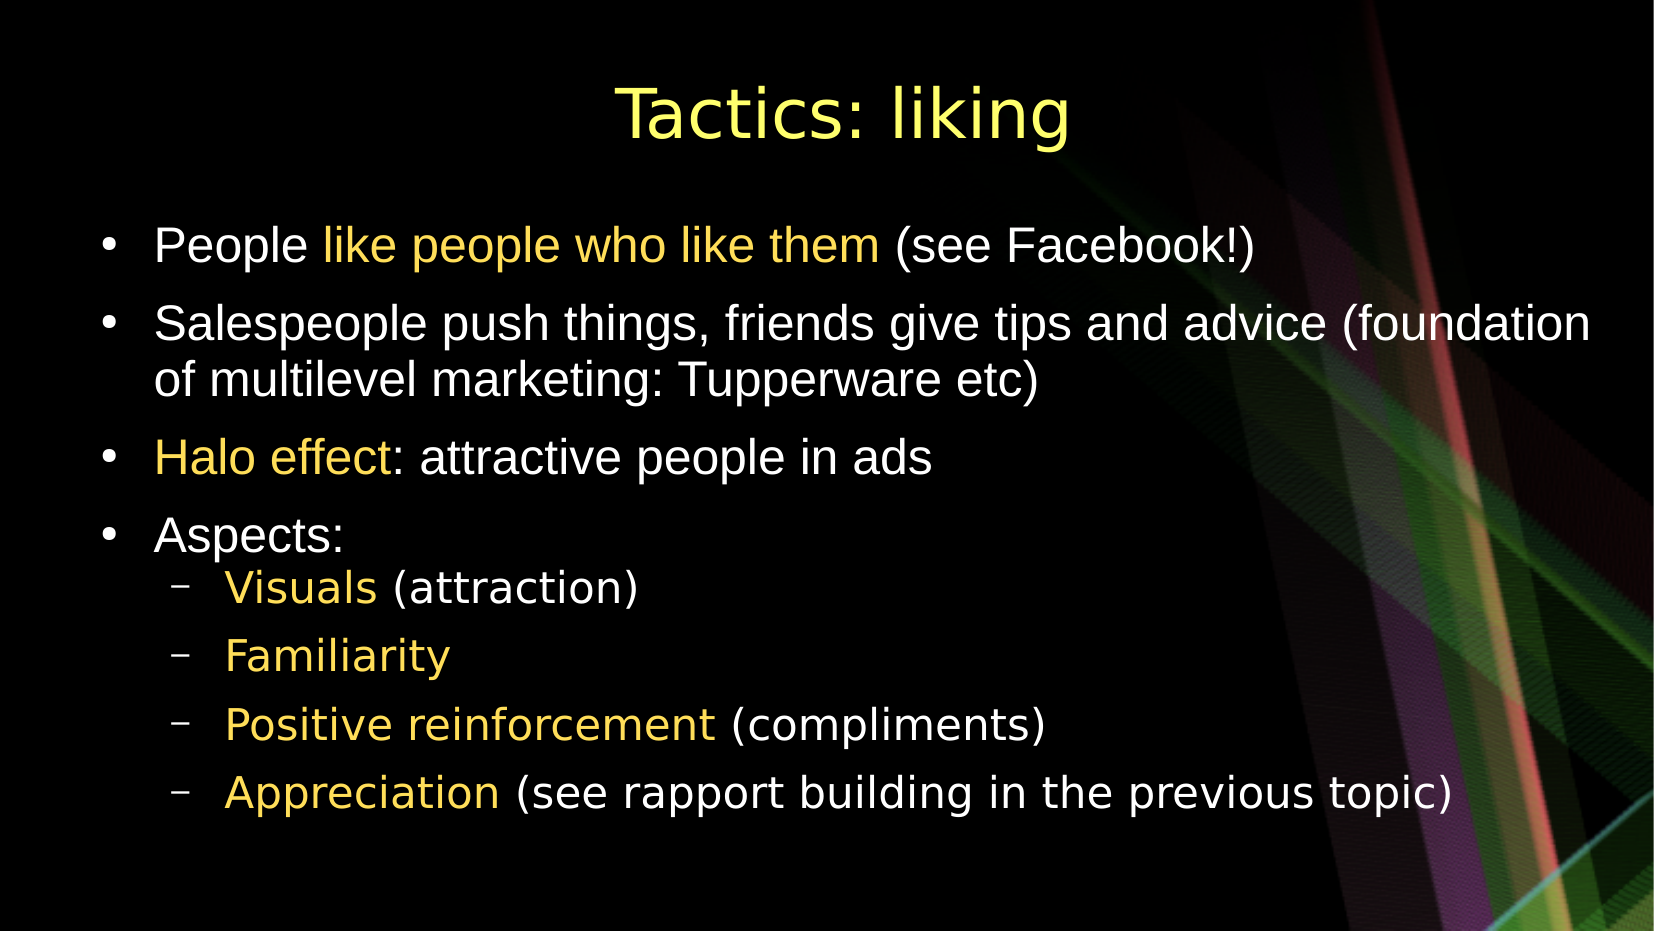

# Tactics: liking
People like people who like them (see Facebook!)
Salespeople push things, friends give tips and advice (foundation of multilevel marketing: Tupperware etc)
Halo effect: attractive people in ads
Aspects:
Visuals (attraction)
Familiarity
Positive reinforcement (compliments)
Appreciation (see rapport building in the previous topic)